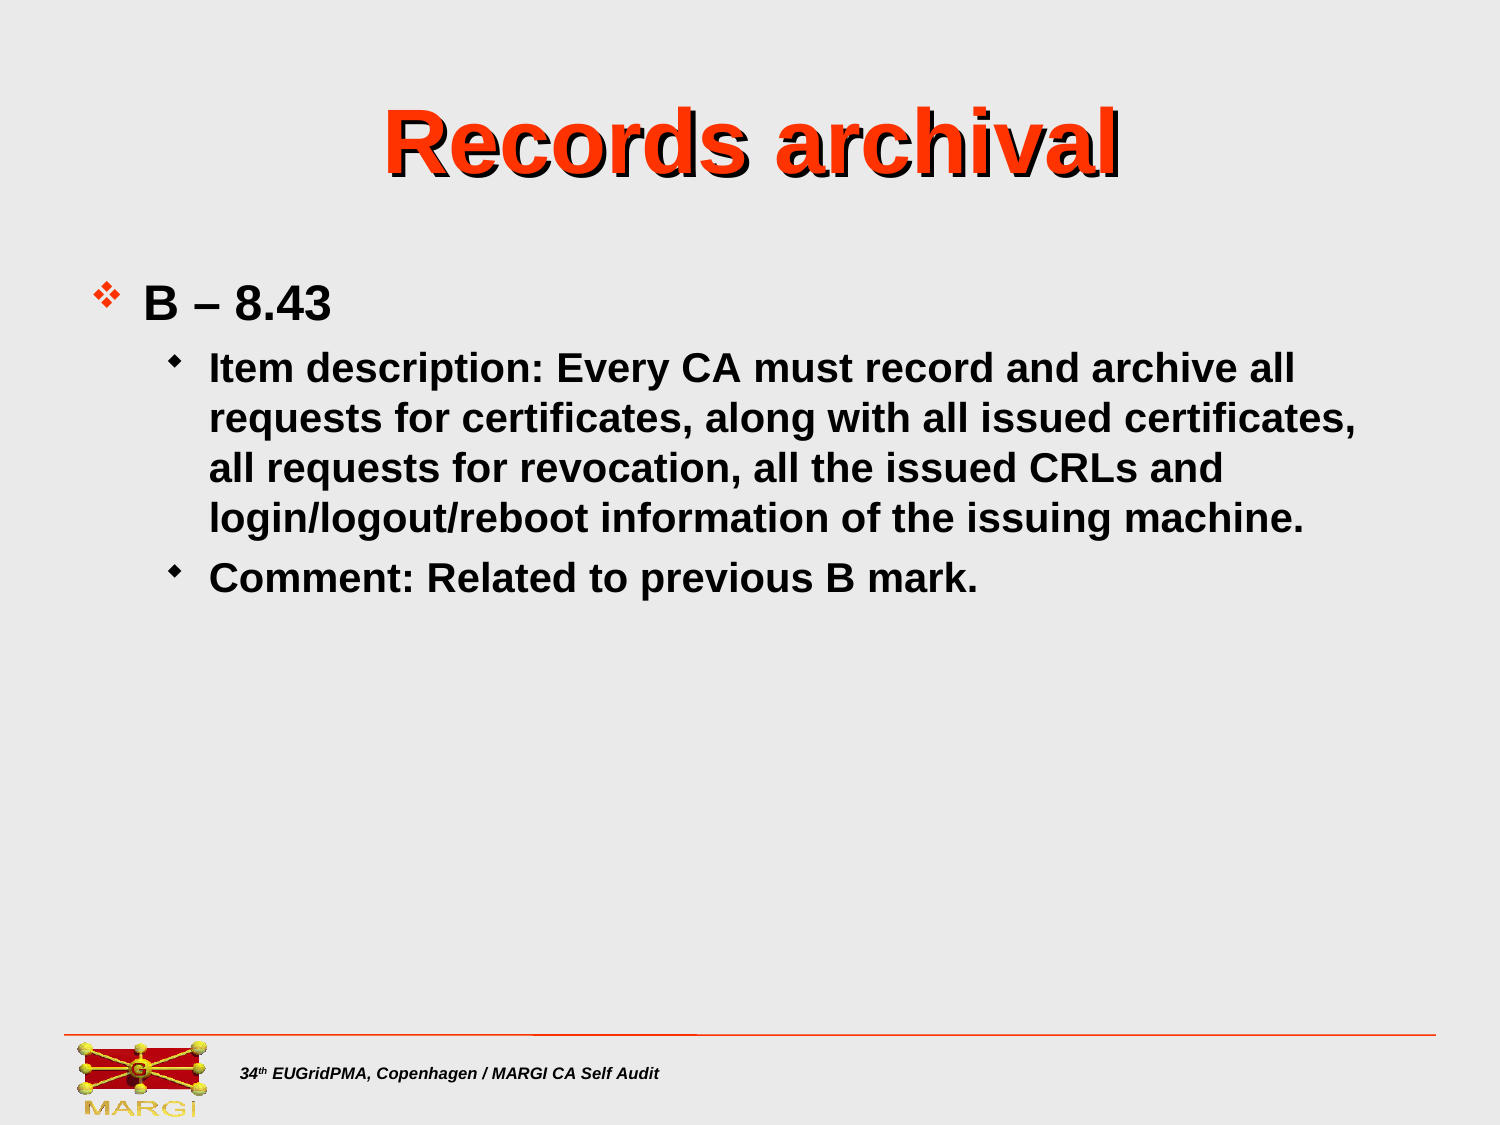

Records archival
B – 8.43
Item description: Every CA must record and archive all requests for certificates, along with all issued certificates, all requests for revocation, all the issued CRLs and login/logout/reboot information of the issuing machine.
Comment: Related to previous B mark.